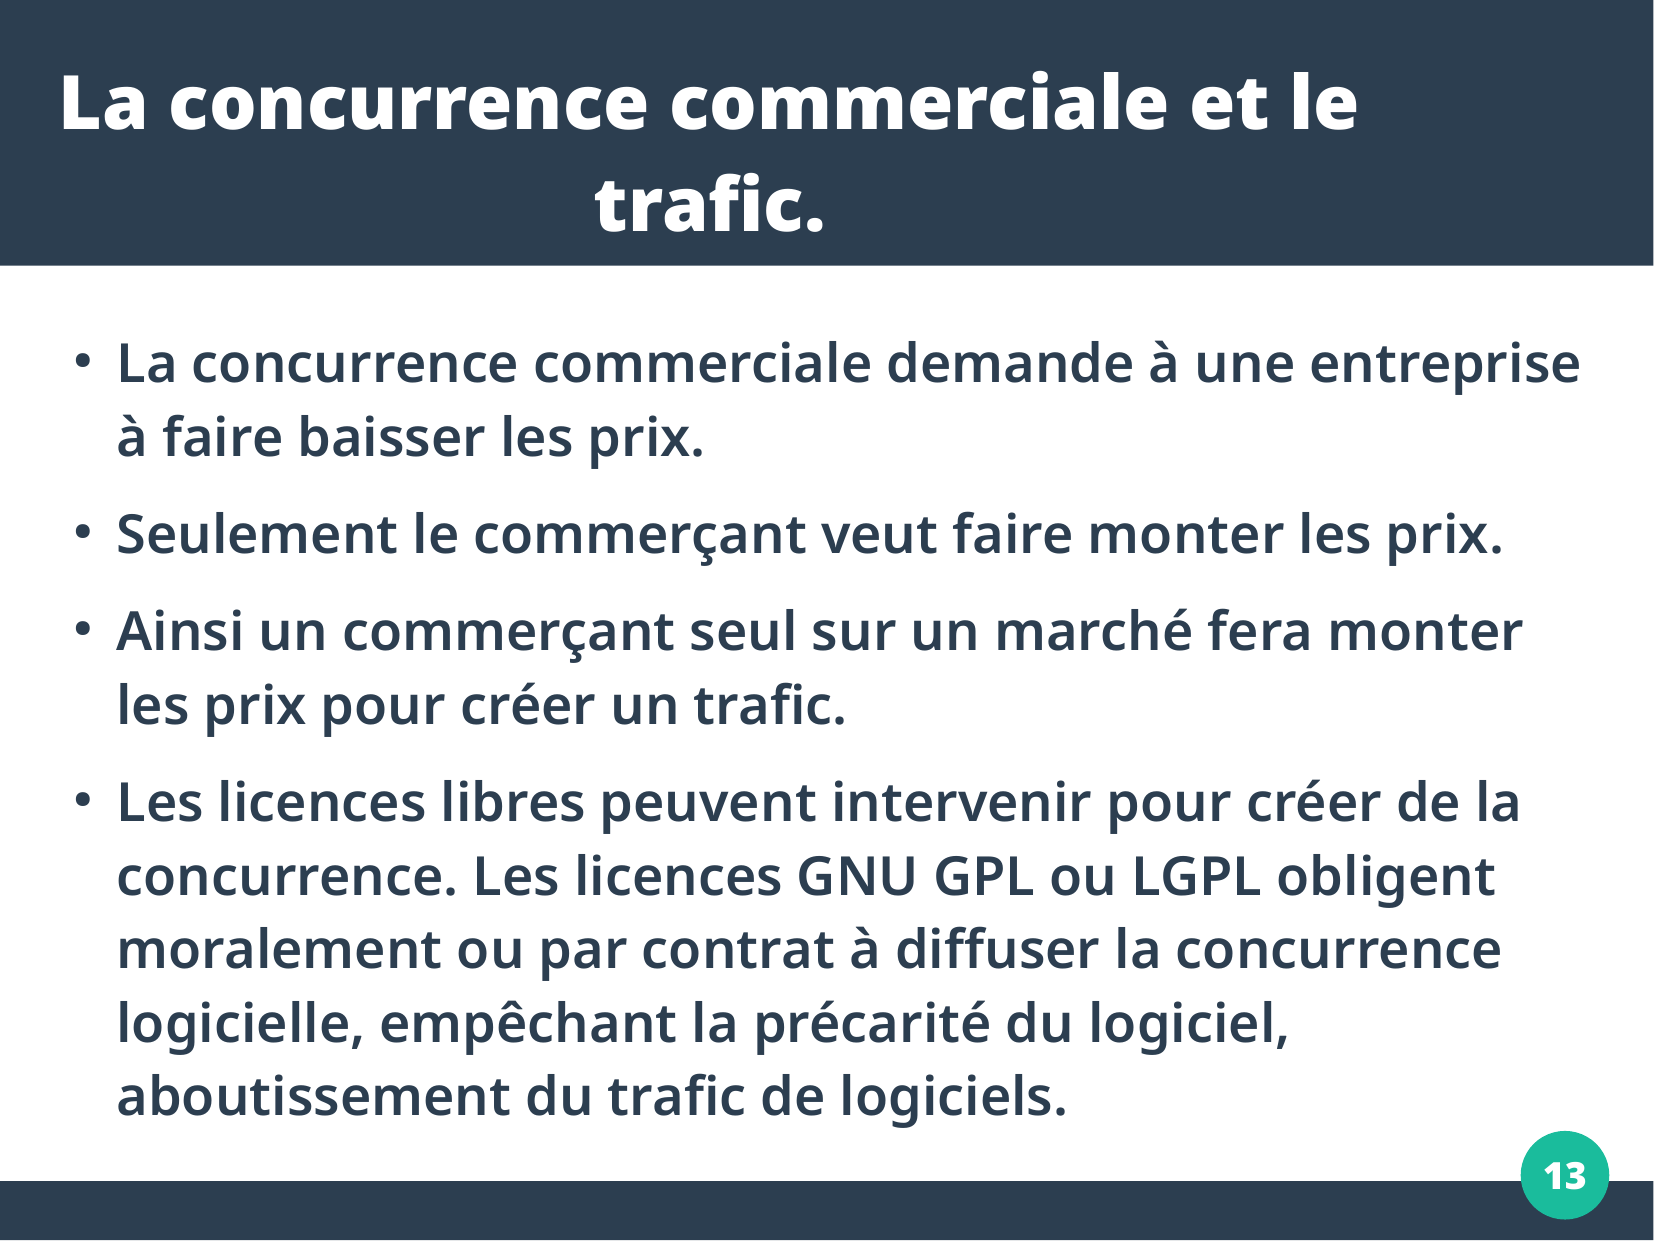

# La concurrence commerciale et le trafic.
La concurrence commerciale demande à une entreprise à faire baisser les prix.
Seulement le commerçant veut faire monter les prix.
Ainsi un commerçant seul sur un marché fera monter les prix pour créer un trafic.
Les licences libres peuvent intervenir pour créer de la concurrence. Les licences GNU GPL ou LGPL obligent moralement ou par contrat à diffuser la concurrence logicielle, empêchant la précarité du logiciel, aboutissement du trafic de logiciels.
13